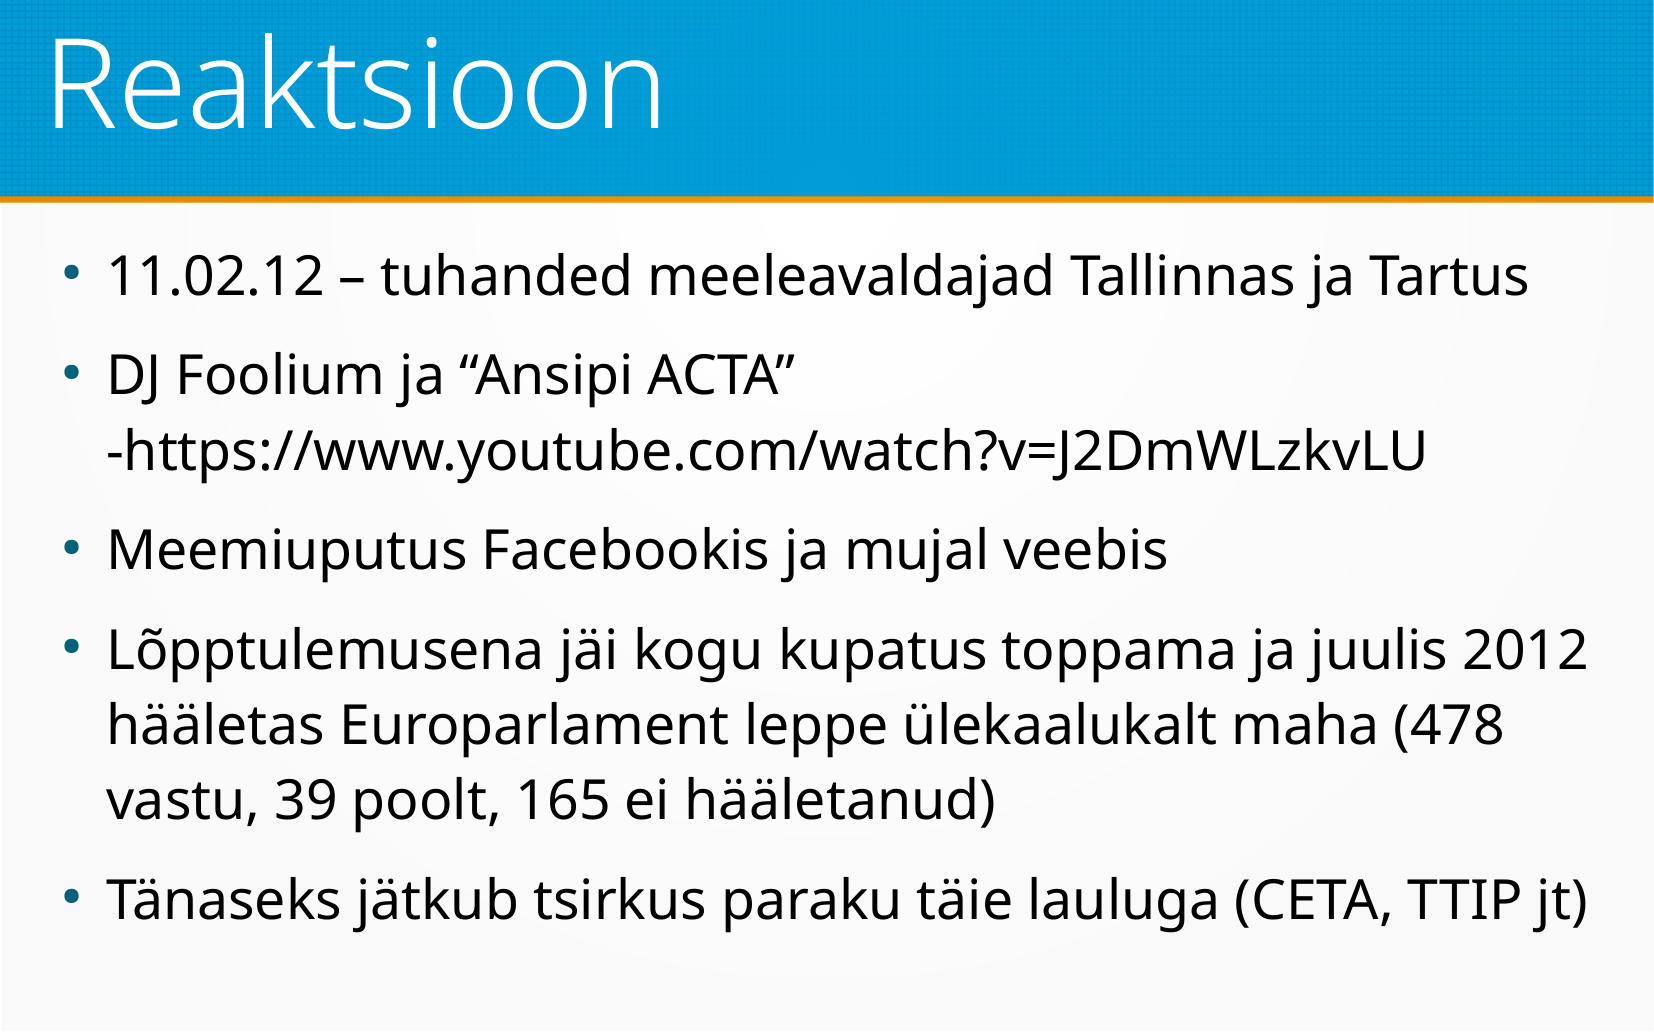

# Reaktsioon
11.02.12 – tuhanded meeleavaldajad Tallinnas ja Tartus
DJ Foolium ja “Ansipi ACTA” -https://www.youtube.com/watch?v=J2DmWLzkvLU
Meemiuputus Facebookis ja mujal veebis
Lõpptulemusena jäi kogu kupatus toppama ja juulis 2012 hääletas Europarlament leppe ülekaalukalt maha (478 vastu, 39 poolt, 165 ei hääletanud)
Tänaseks jätkub tsirkus paraku täie lauluga (CETA, TTIP jt)